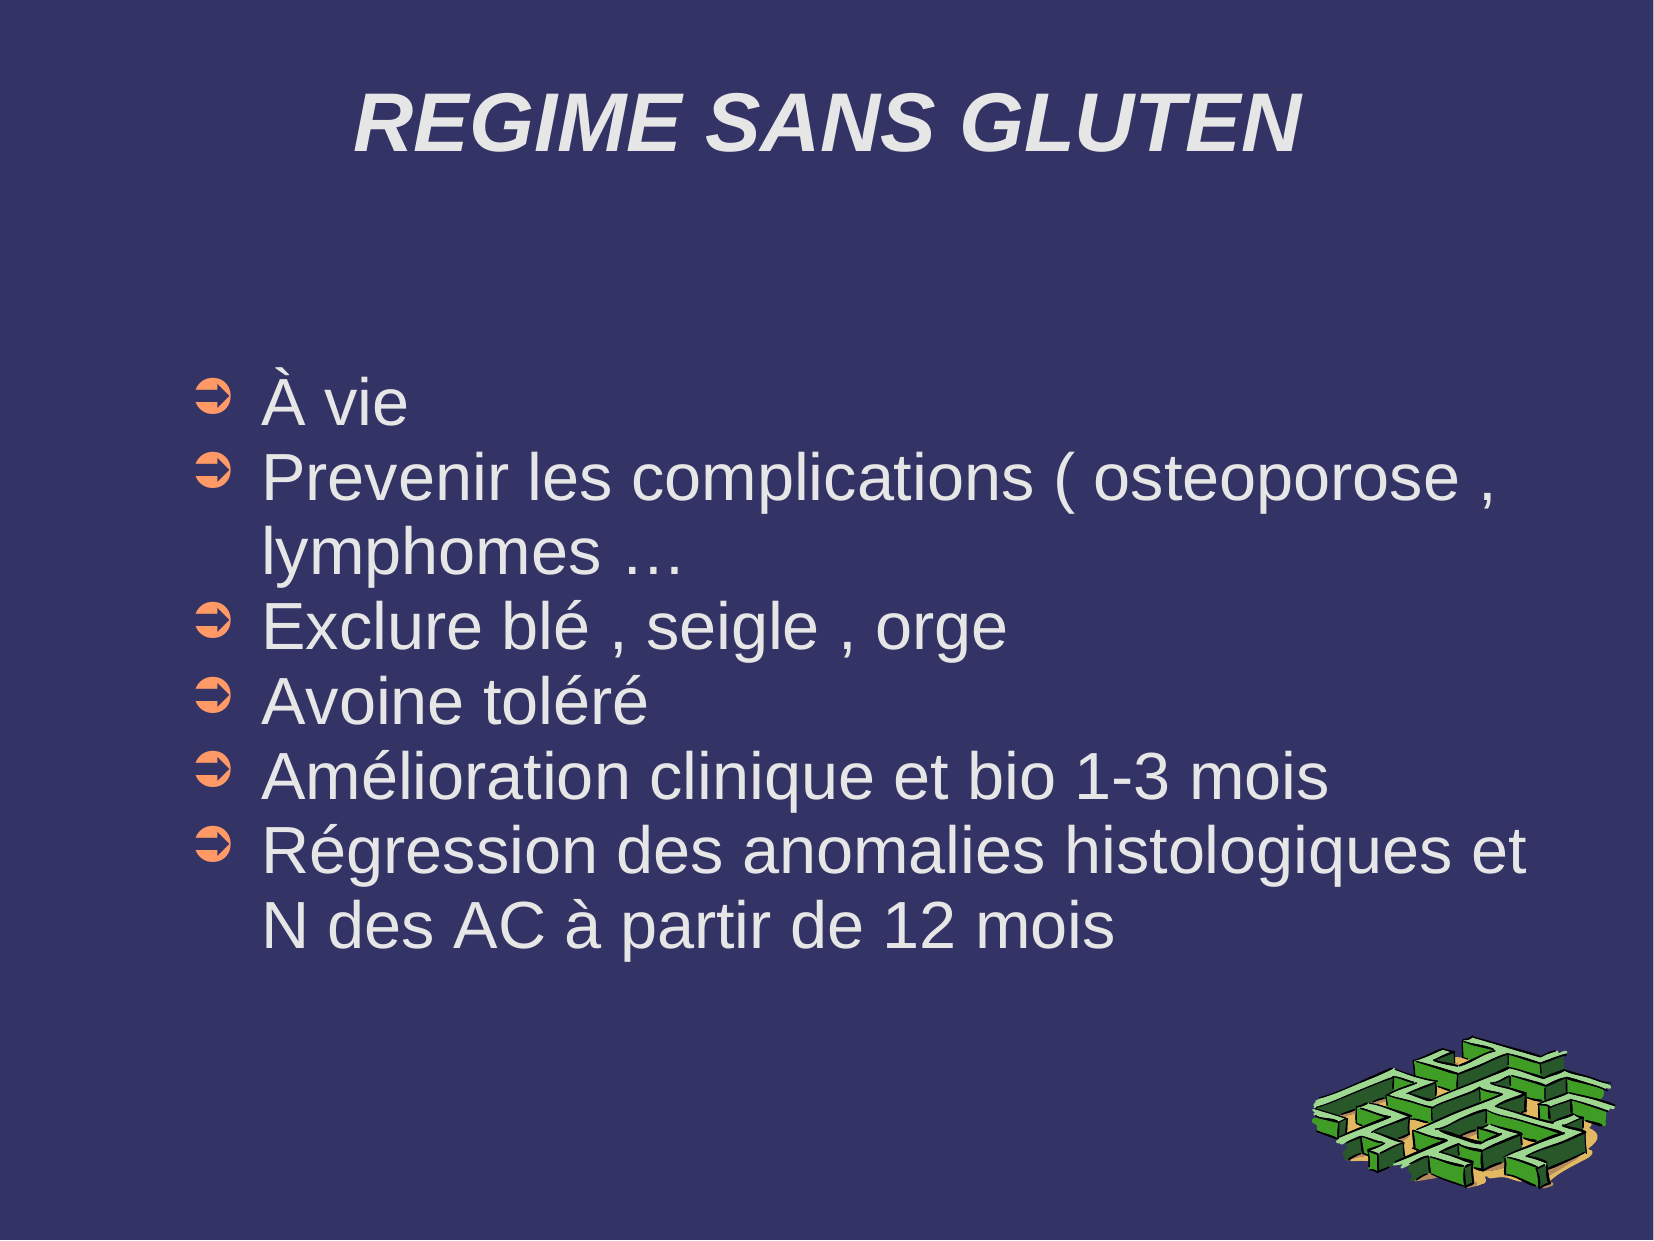

# REGIME SANS GLUTEN
À vie
Prevenir les complications ( osteoporose , lymphomes …
Exclure blé , seigle , orge
Avoine toléré
Amélioration clinique et bio 1-3 mois
Régression des anomalies histologiques et N des AC à partir de 12 mois